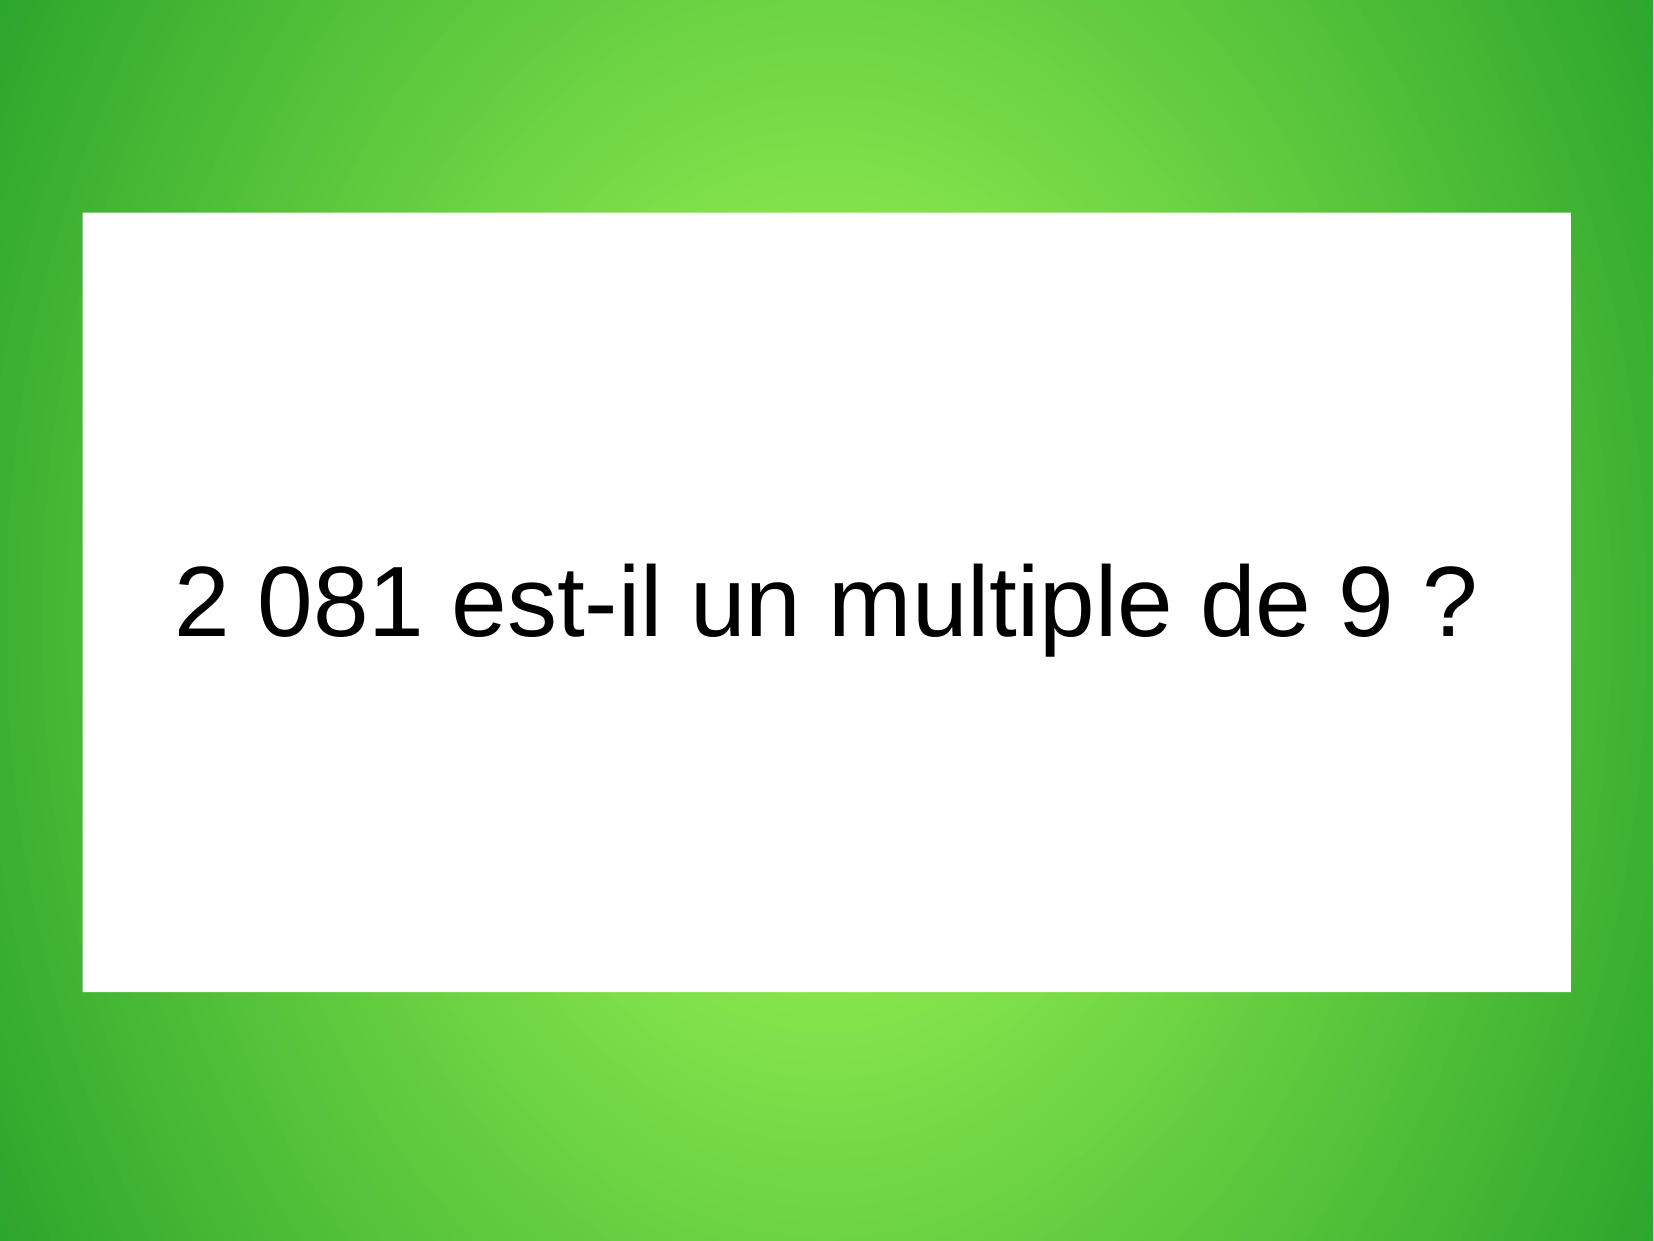

# 2 081 est-il un multiple de 9 ?